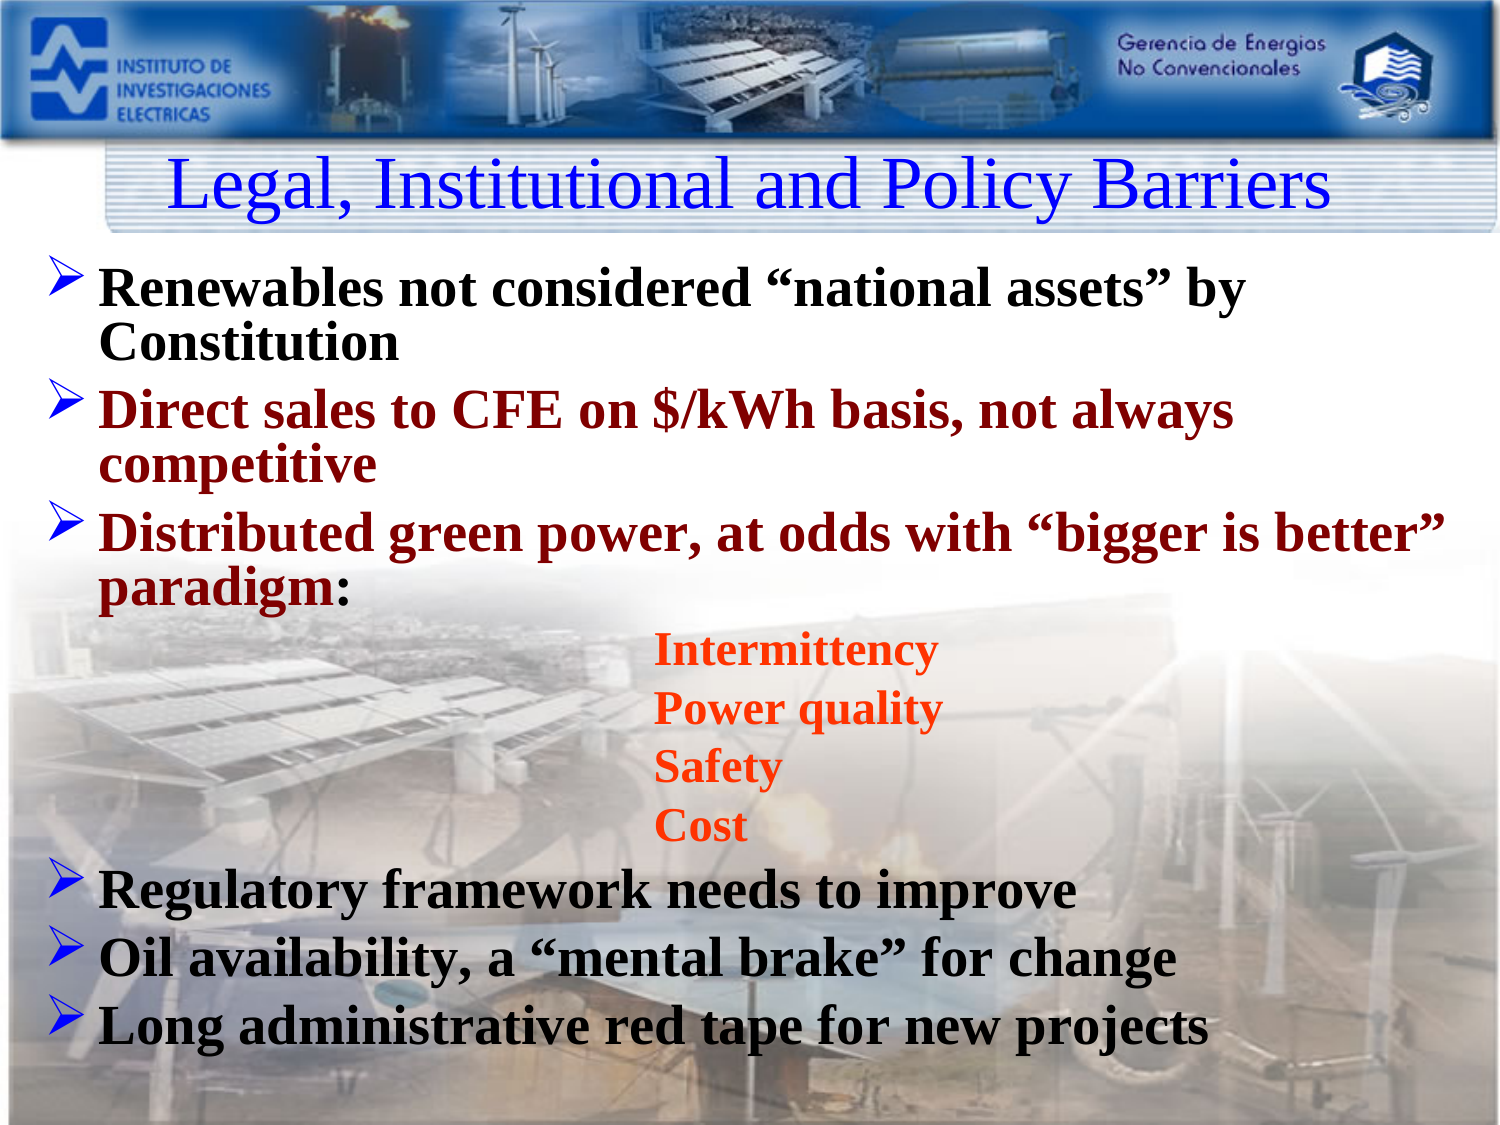

# Legal, Institutional and Policy Barriers
Renewables not considered “national assets” by Constitution
Direct sales to CFE on $/kWh basis, not always competitive
Distributed green power, at odds with “bigger is better” paradigm:
 Intermittency
 Power quality
 Safety
 Cost
Regulatory framework needs to improve
Oil availability, a “mental brake” for change
Long administrative red tape for new projects